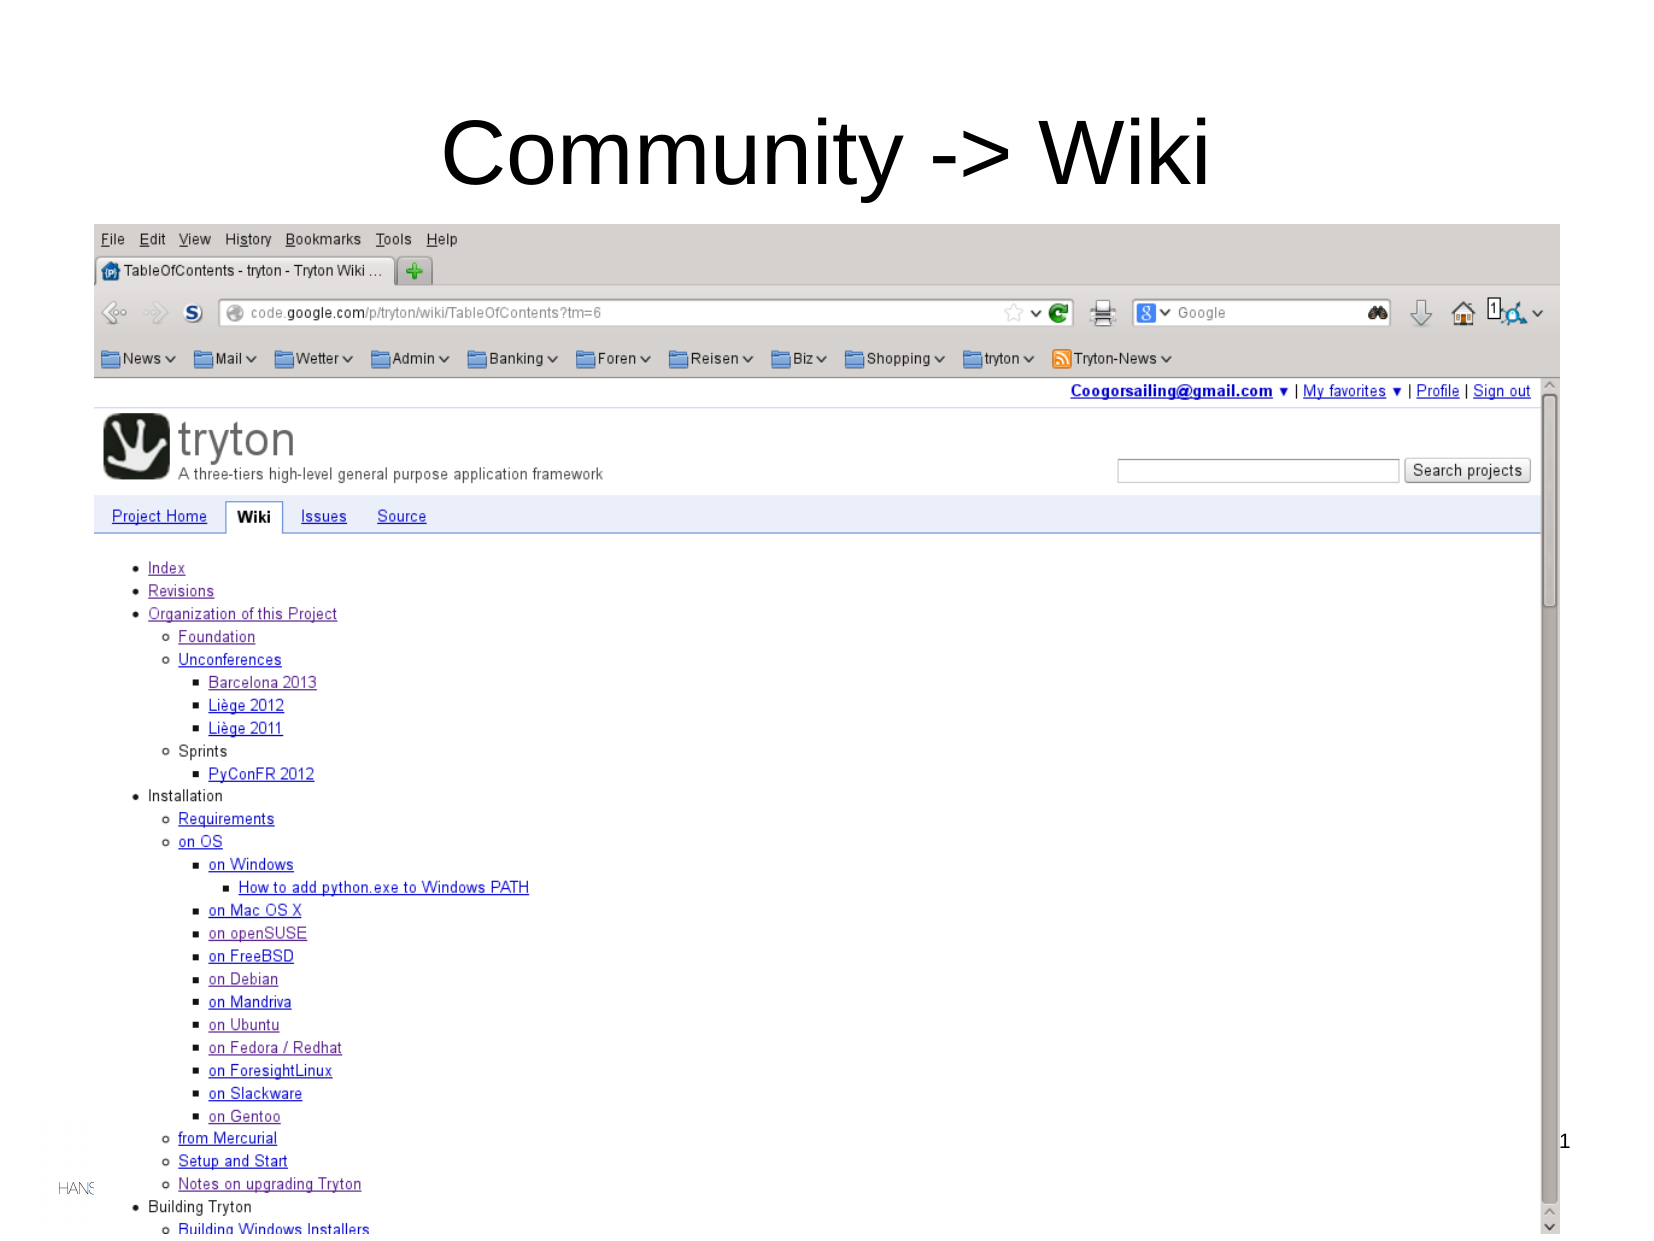

# Community -> Wiki
(c) 2013 Dr. Axel Braun
5